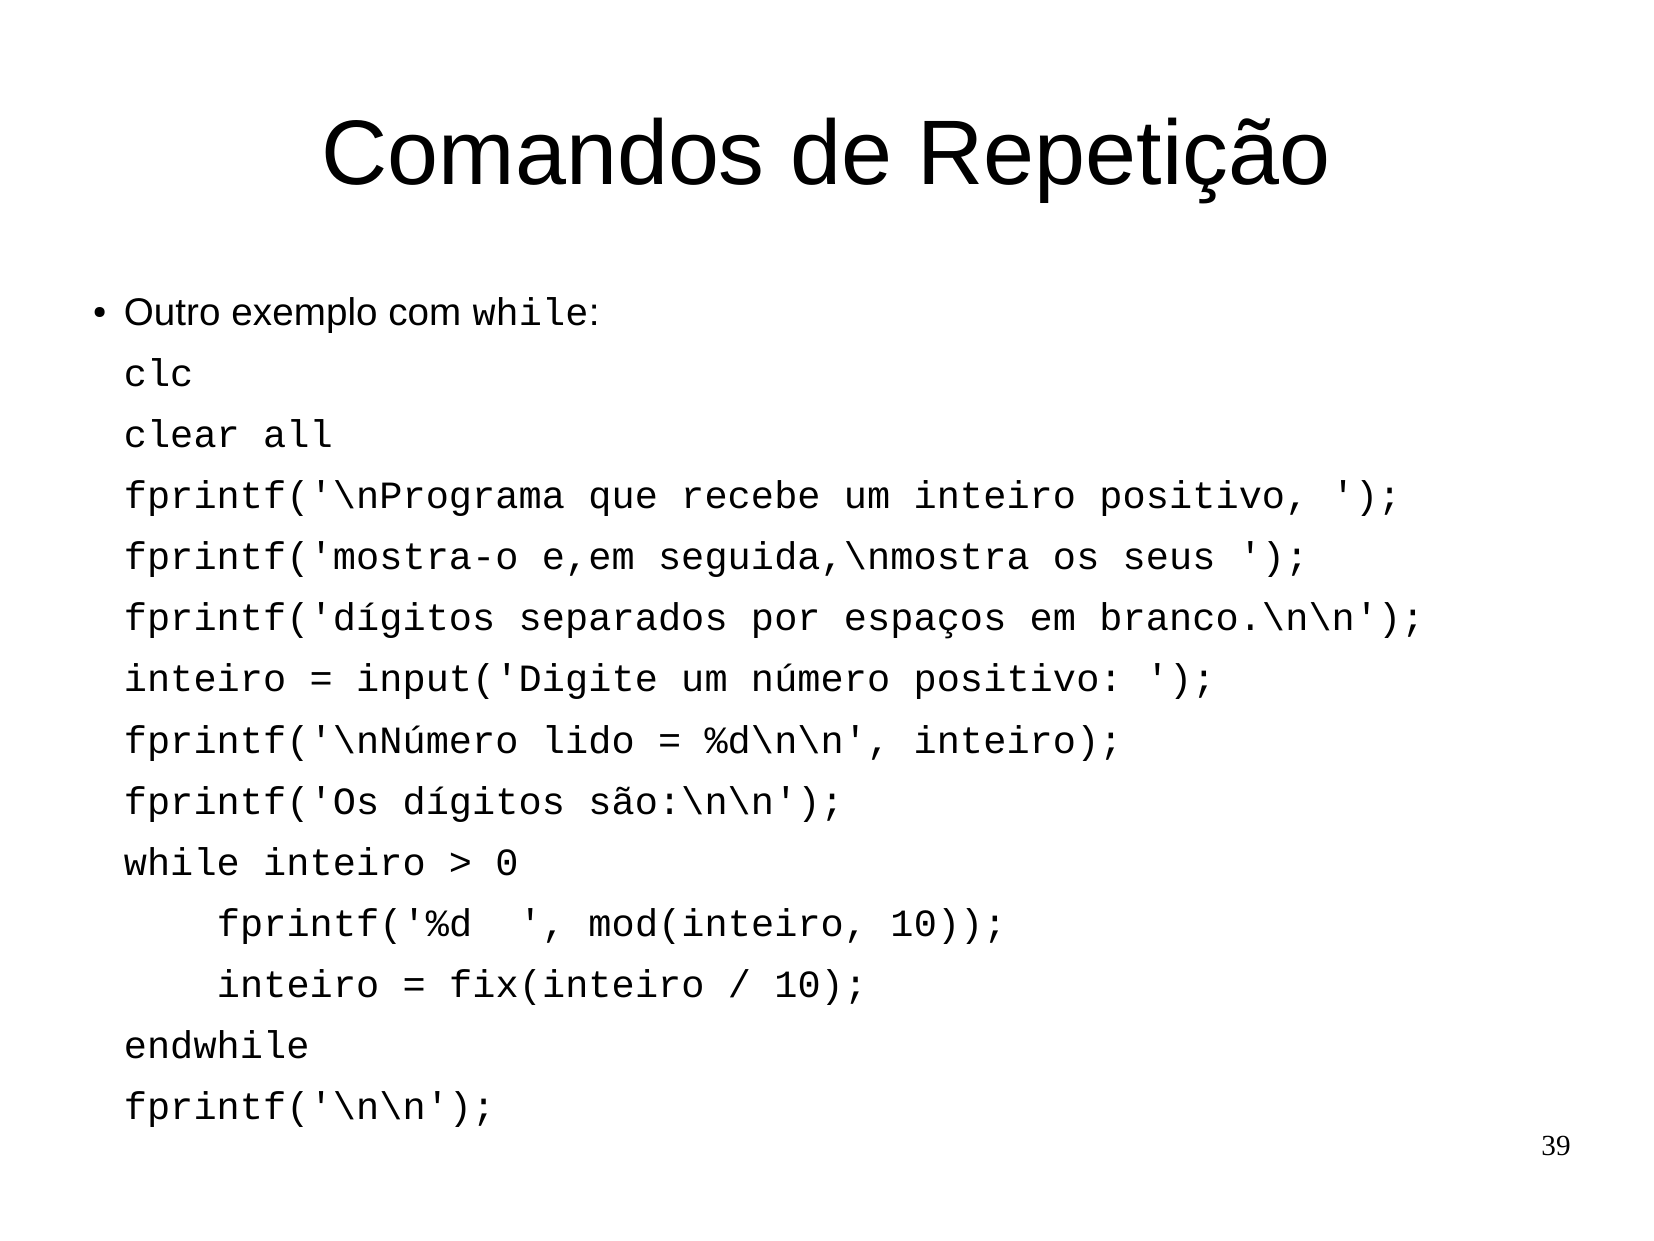

# Comandos de Repetição
Outro exemplo com while:
clc
clear all
fprintf('\nPrograma que recebe um inteiro positivo, ');
fprintf('mostra-o e,em seguida,\nmostra os seus ');
fprintf('dígitos separados por espaços em branco.\n\n');
inteiro = input('Digite um número positivo: ');
fprintf('\nNúmero lido = %d\n\n', inteiro);
fprintf('Os dígitos são:\n\n');
while inteiro > 0
 fprintf('%d ', mod(inteiro, 10));
 inteiro = fix(inteiro / 10);
endwhile
fprintf('\n\n');
39